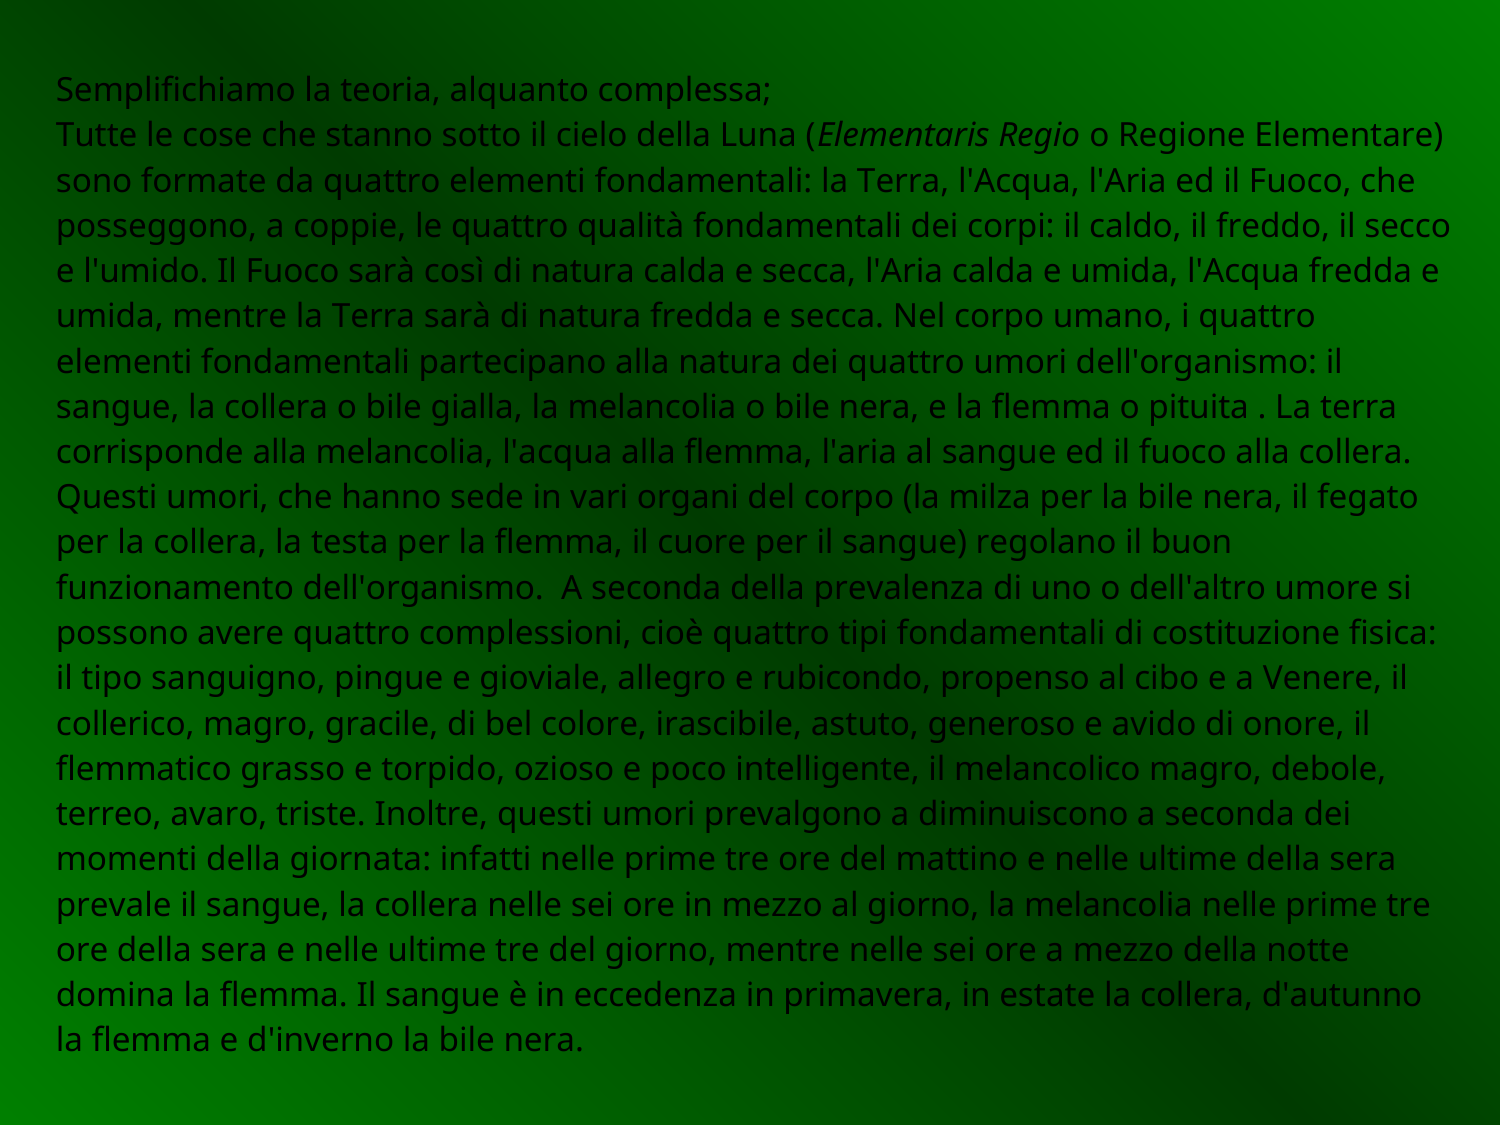

Semplifichiamo la teoria, alquanto complessa;
Tutte le cose che stanno sotto il cielo della Luna (Elementaris Regio o Regione Elementare) sono formate da quattro elementi fondamentali: la Terra, l'Acqua, l'Aria ed il Fuoco, che posseggono, a coppie, le quattro qualità fondamentali dei corpi: il caldo, il freddo, il secco e l'umido. Il Fuoco sarà così di natura calda e secca, l'Aria calda e umida, l'Acqua fredda e umida, mentre la Terra sarà di natura fredda e secca. Nel corpo umano, i quattro elementi fondamentali partecipano alla natura dei quattro umori dell'organismo: il sangue, la collera o bile gialla, la melancolia o bile nera, e la flemma o pituita . La terra corrisponde alla melancolia, l'acqua alla flemma, l'aria al sangue ed il fuoco alla collera. Questi umori, che hanno sede in vari organi del corpo (la milza per la bile nera, il fegato per la collera, la testa per la flemma, il cuore per il sangue) regolano il buon funzionamento dell'organismo. A seconda della prevalenza di uno o dell'altro umore si possono avere quattro complessioni, cioè quattro tipi fondamentali di costituzione fisica: il tipo sanguigno, pingue e gioviale, allegro e rubicondo, propenso al cibo e a Venere, il collerico, magro, gracile, di bel colore, irascibile, astuto, generoso e avido di onore, il flemmatico grasso e torpido, ozioso e poco intelligente, il melancolico magro, debole, terreo, avaro, triste. Inoltre, questi umori prevalgono a diminuiscono a seconda dei momenti della giornata: infatti nelle prime tre ore del mattino e nelle ultime della sera prevale il sangue, la collera nelle sei ore in mezzo al giorno, la melancolia nelle prime tre ore della sera e nelle ultime tre del giorno, mentre nelle sei ore a mezzo della notte domina la flemma. Il sangue è in eccedenza in primavera, in estate la collera, d'autunno la flemma e d'inverno la bile nera.